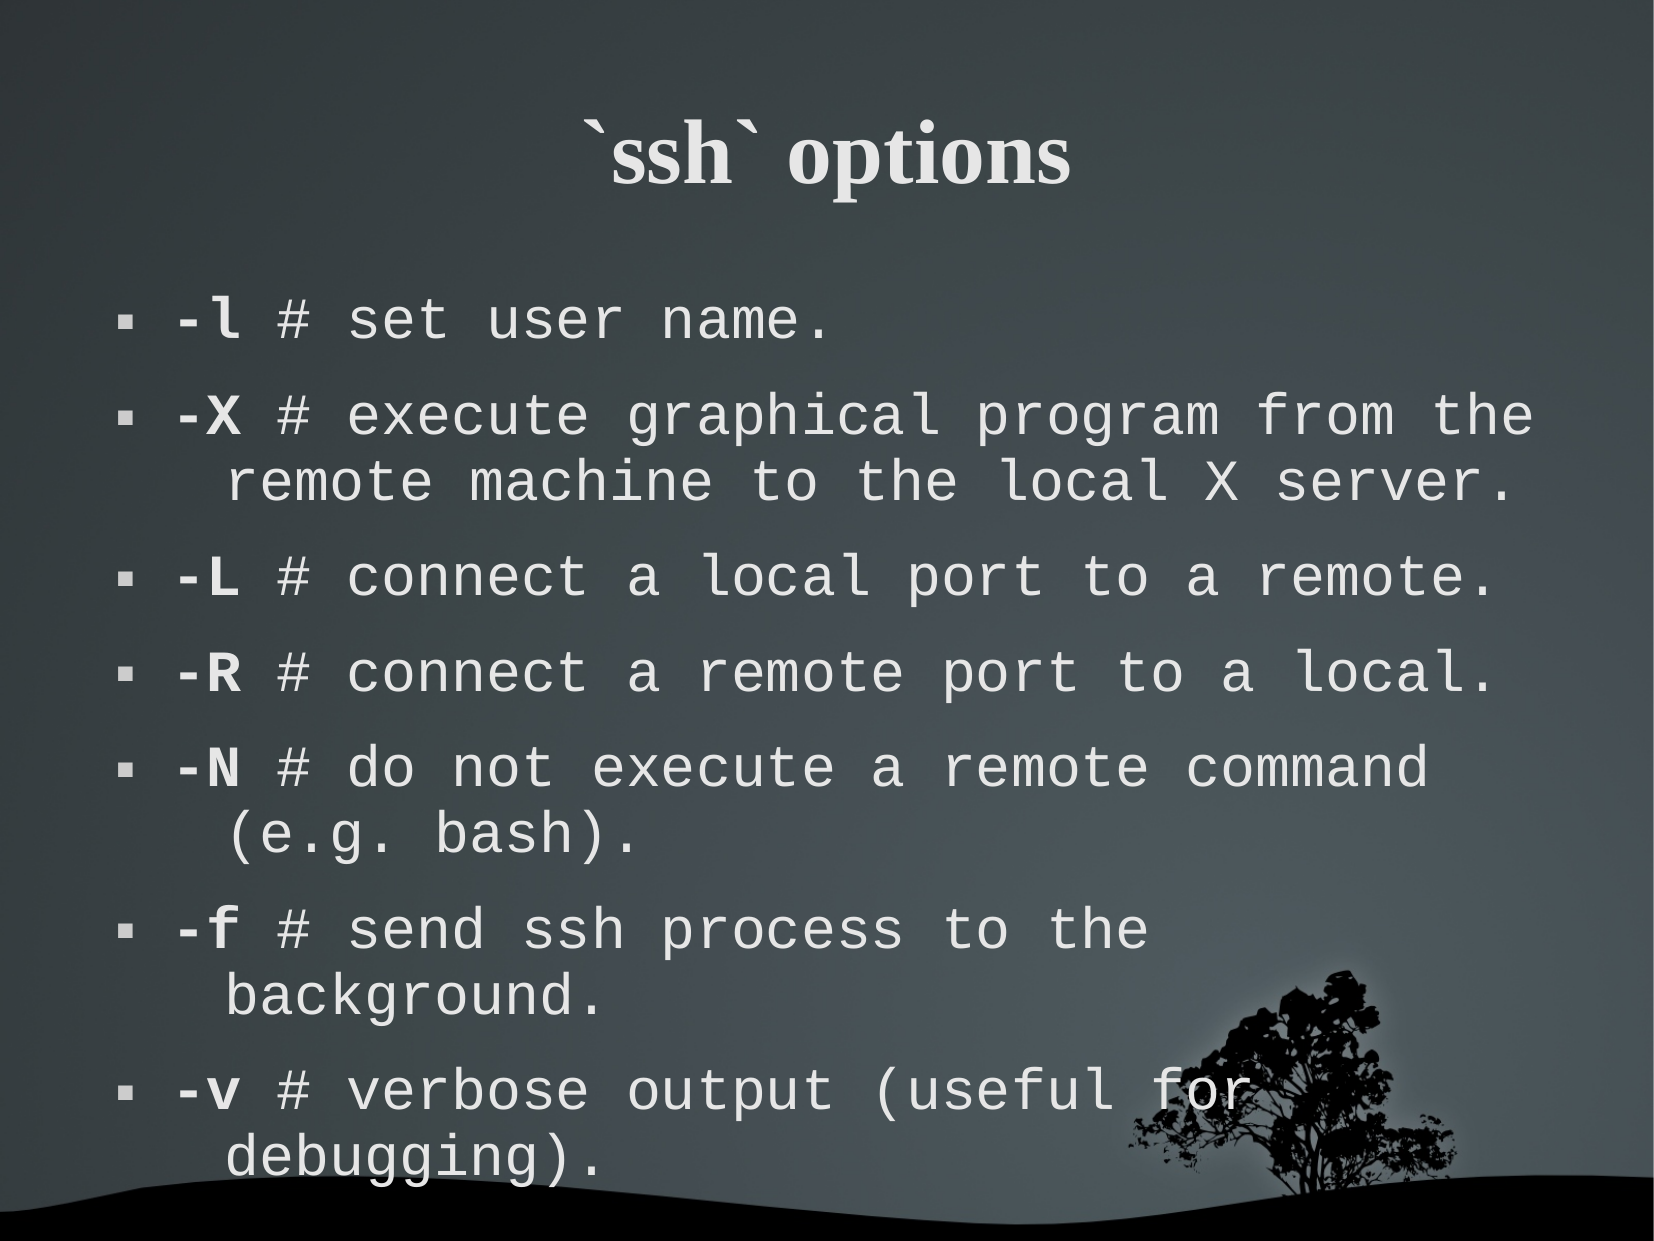

# `ssh` options
-l # set user name.
-Χ # execute graphical program from the remote machine to the local X server.
-L # connect a local port to a remote.
-R # connect a remote port to a local.
-Ν # do not execute a remote command (e.g. bash).
-f # send ssh process to the background.
-v # verbose output (useful for debugging).